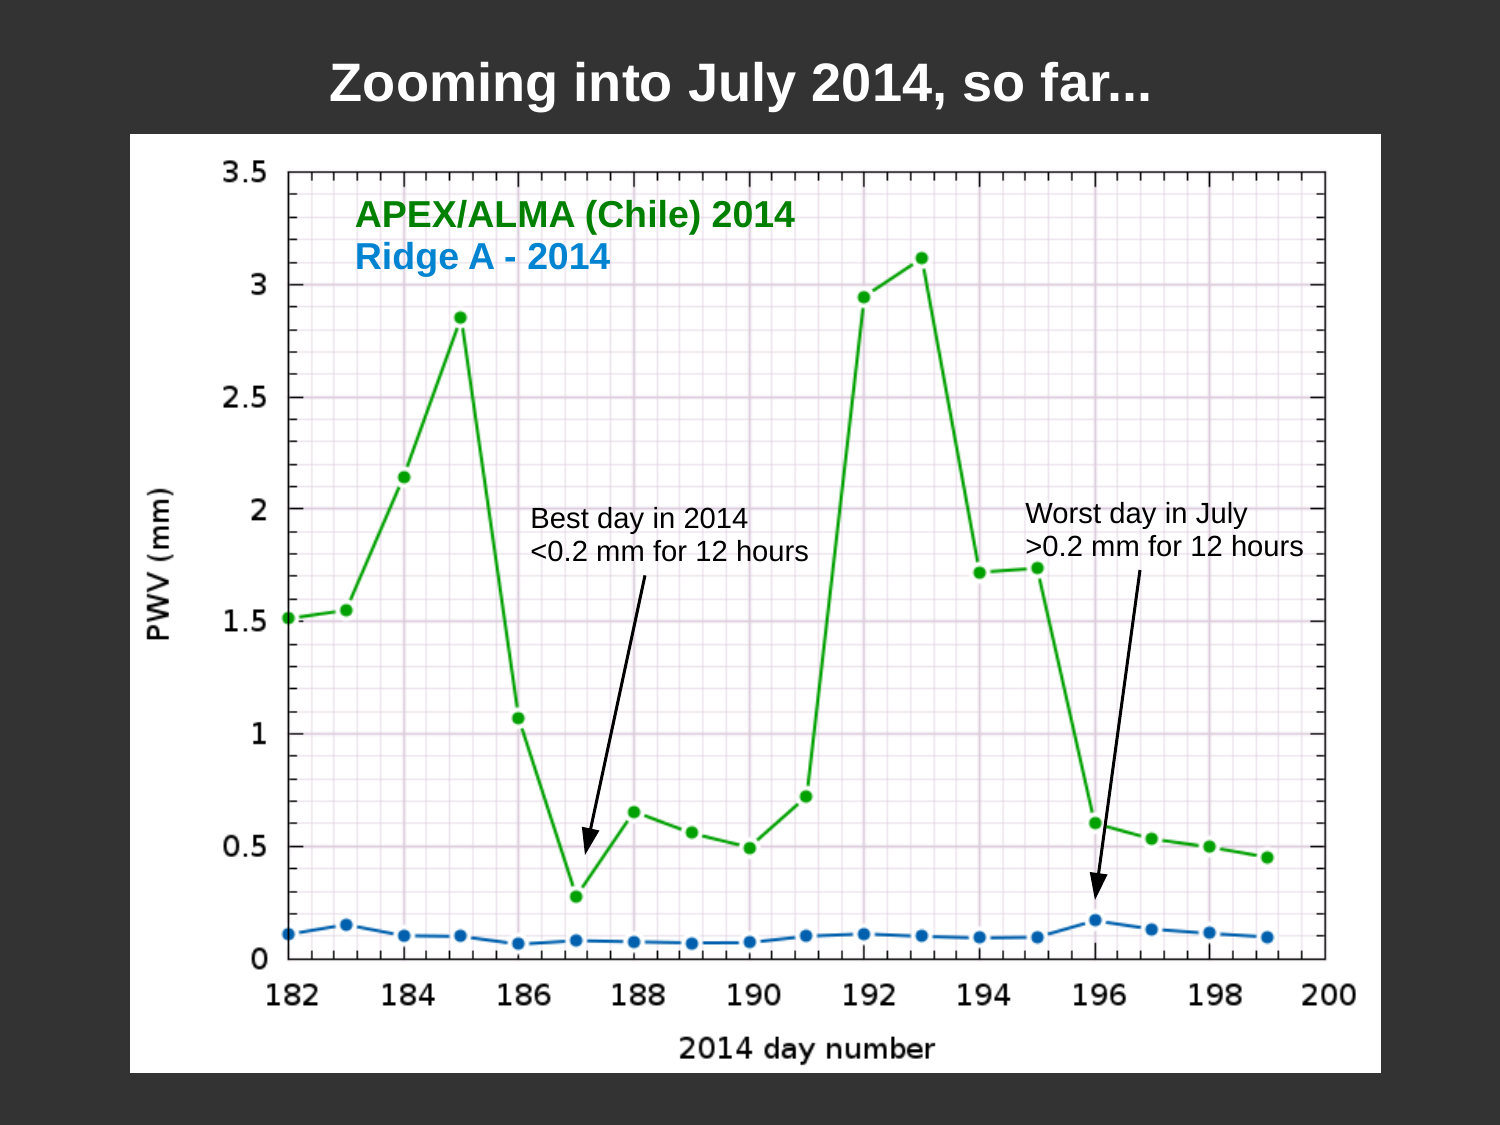

Zooming into July 2014, so far...
APEX/ALMA (Chile) 2014
Ridge A - 2014
Worst day in July
>0.2 mm for 12 hours
Best day in 2014
<0.2 mm for 12 hours